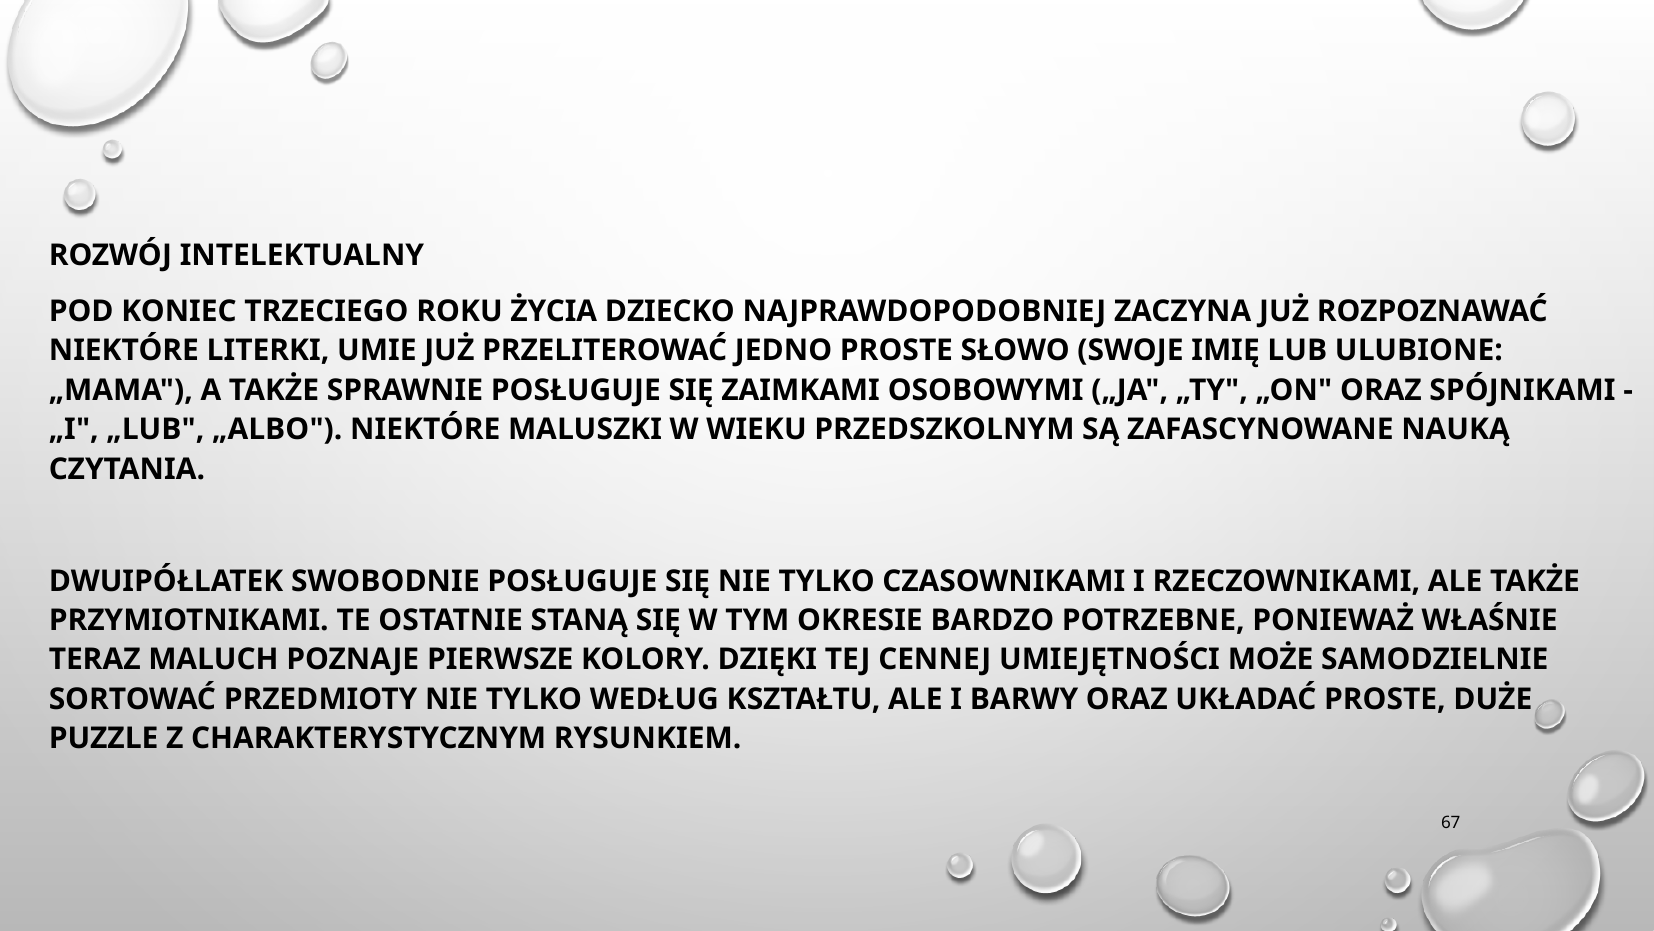

# Rozwój intelektualny
Pod koniec trzeciego roku życia dziecko najprawdopodobniej zaczyna już rozpoznawać niektóre literki, umie już przeliterować jedno proste słowo (swoje imię lub ulubione: „mama"), a także sprawnie posługuje się zaimkami osobowymi („ja", „ty", „on" oraz spójnikami - „i", „lub", „albo"). Niektóre maluszki w wieku przedszkolnym są zafascynowane nauką czytania.
Dwuipółlatek swobodnie posługuje się nie tylko czasownikami i rzeczownikami, ale także przymiotnikami. Te ostatnie staną się w tym okresie bardzo potrzebne, ponieważ właśnie teraz maluch poznaje pierwsze kolory. Dzięki tej cennej umiejętności może samodzielnie sortować przedmioty nie tylko według kształtu, ale i barwy oraz układać proste, duże puzzle z charakterystycznym rysunkiem.